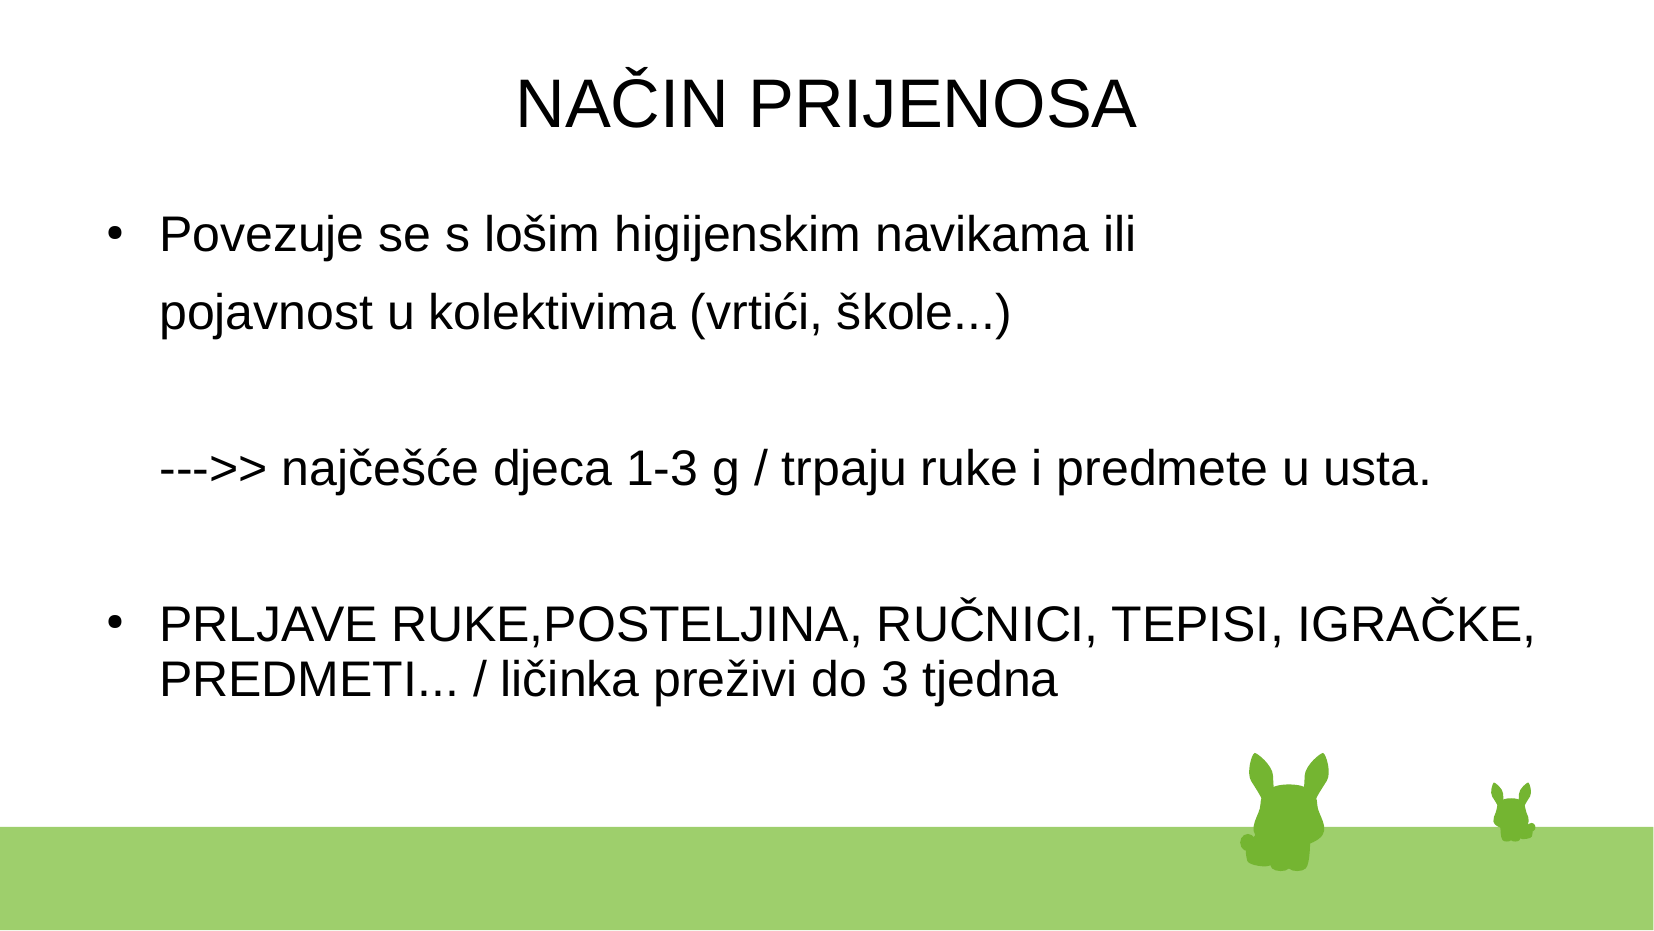

# NAČIN PRIJENOSA
Povezuje se s lošim higijenskim navikama ili
pojavnost u kolektivima (vrtići, škole...)
--->> najčešće djeca 1-3 g / trpaju ruke i predmete u usta.
PRLJAVE RUKE,POSTELJINA, RUČNICI, TEPISI, IGRAČKE, PREDMETI... / ličinka preživi do 3 tjedna